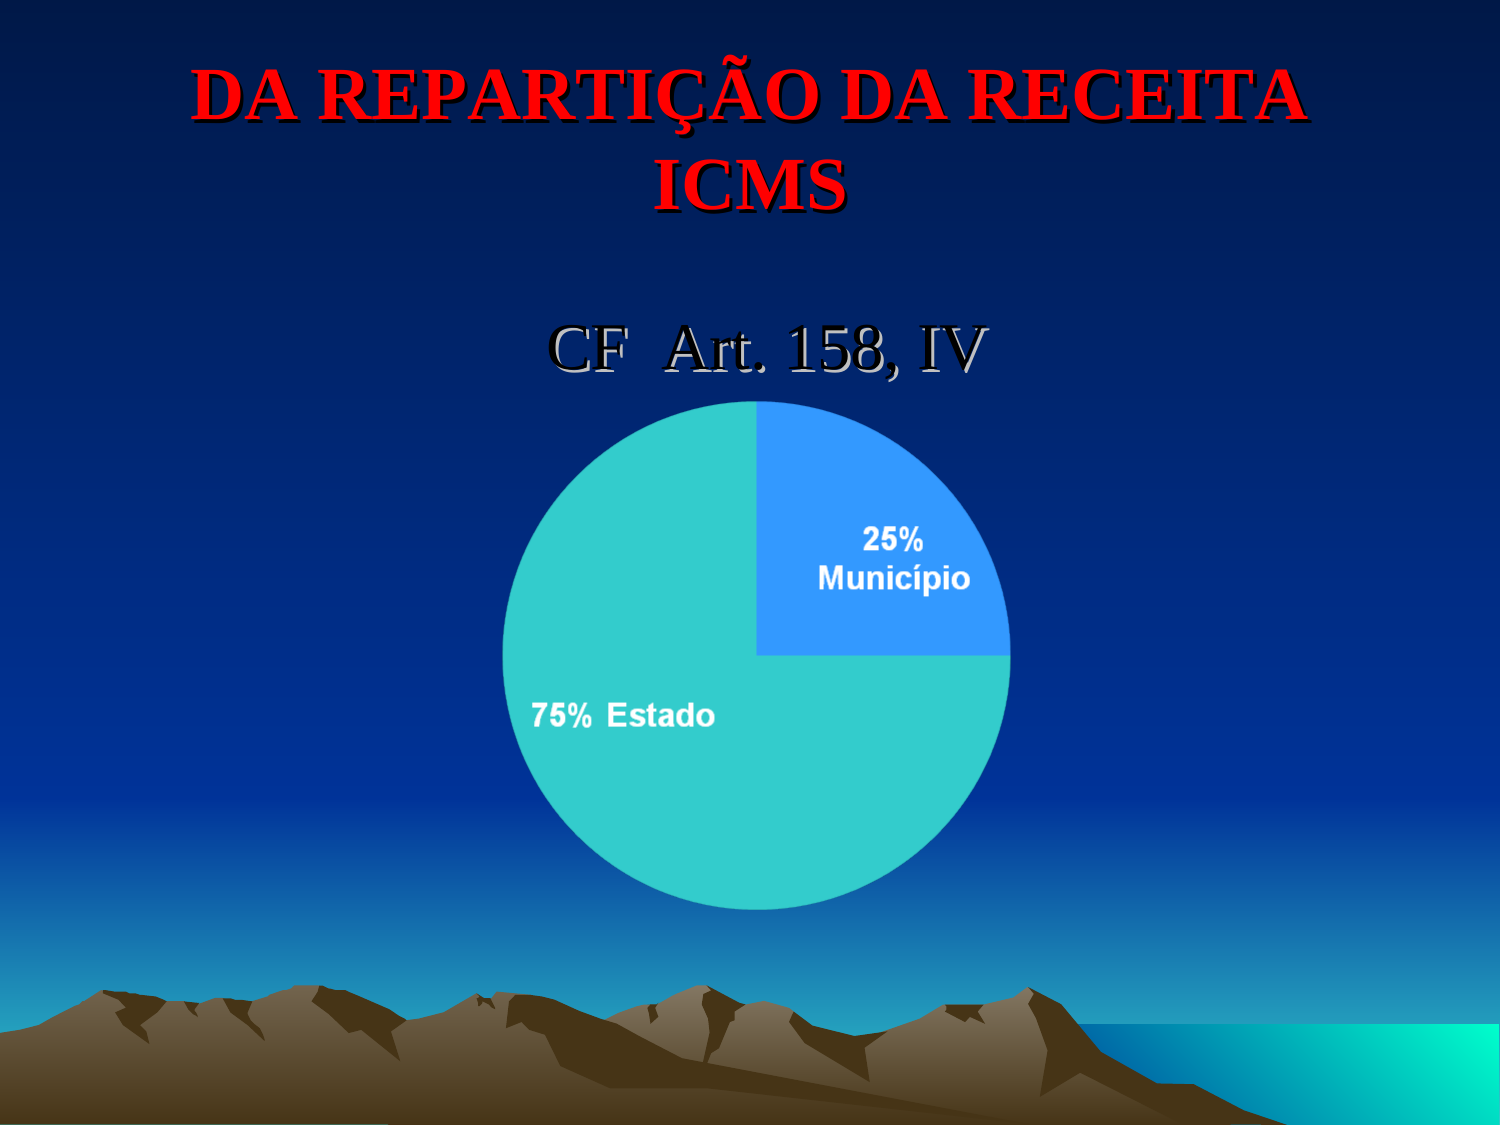

DA REPARTIÇÃO DA RECEITA
ICMS
CF Art. 158, IV